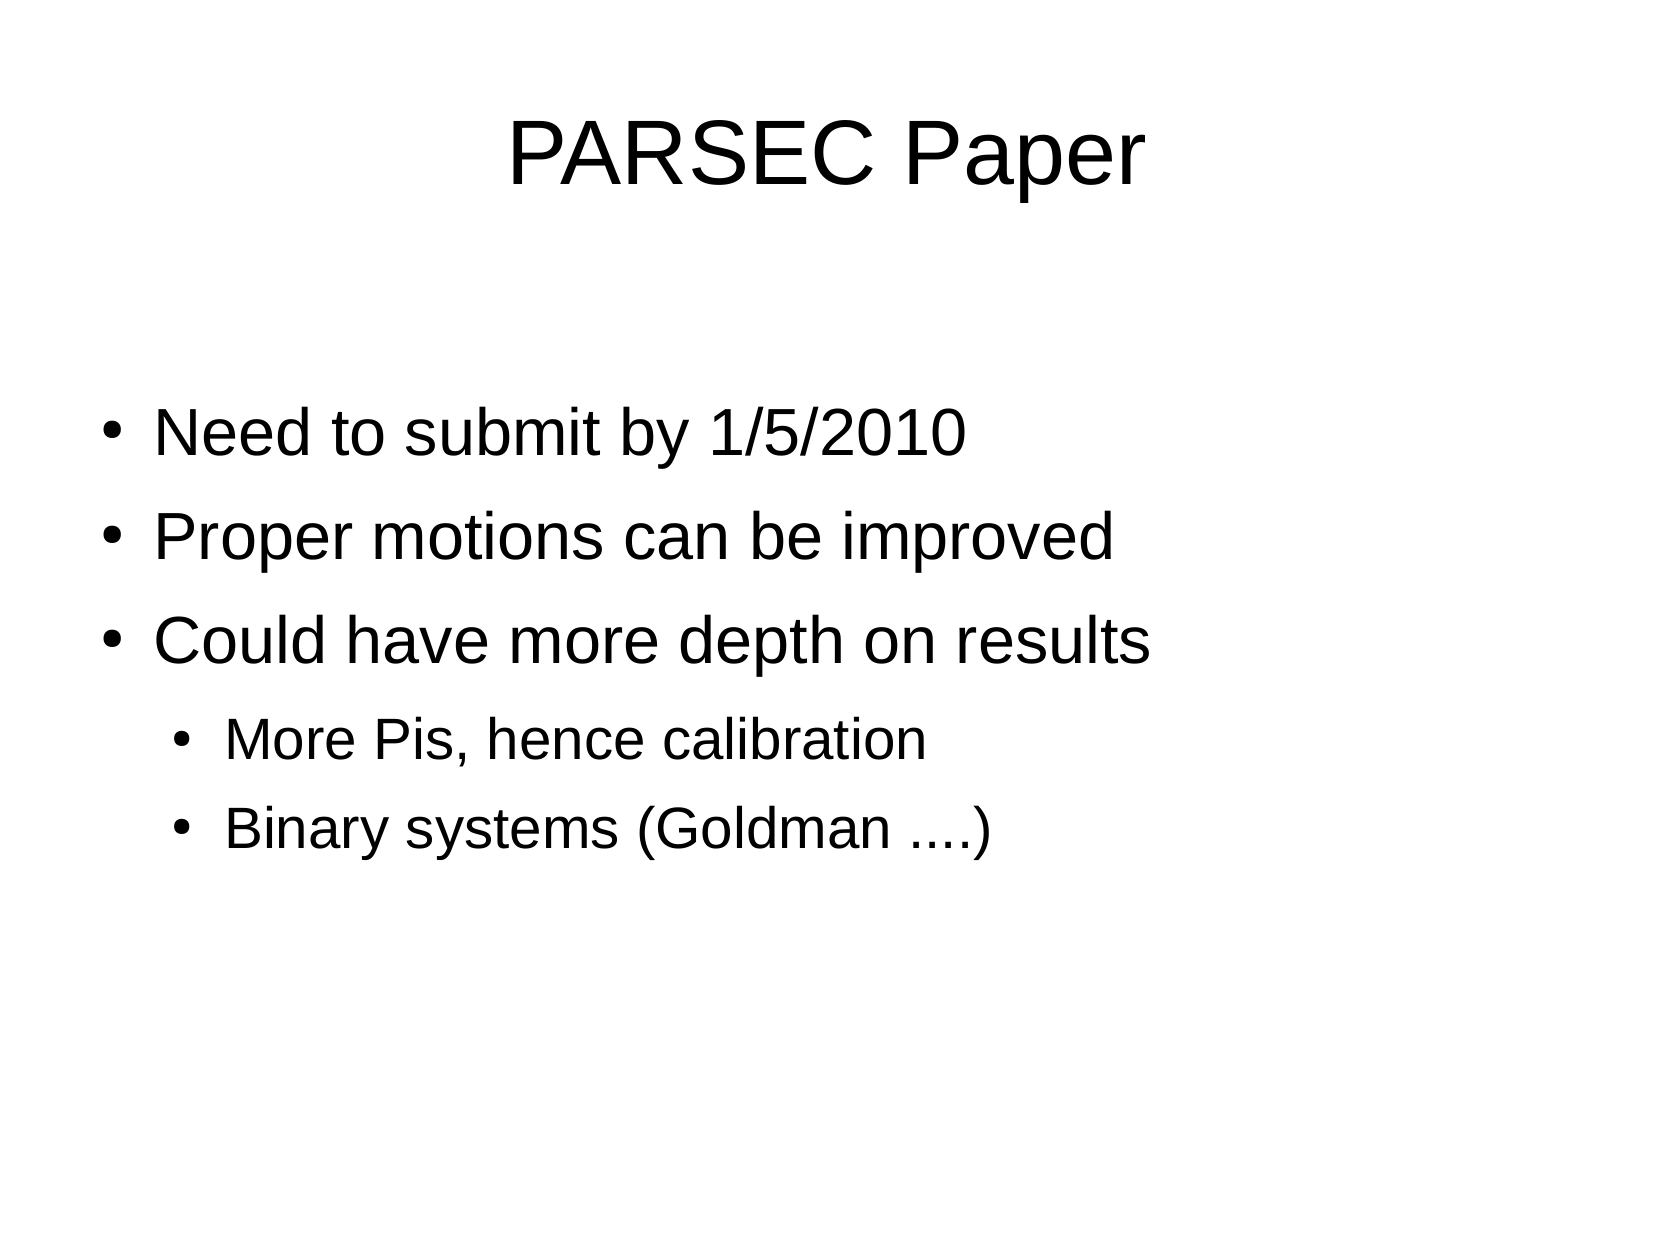

# PARSEC Paper
Need to submit by 1/5/2010
Proper motions can be improved
Could have more depth on results
More Pis, hence calibration
Binary systems (Goldman ....)